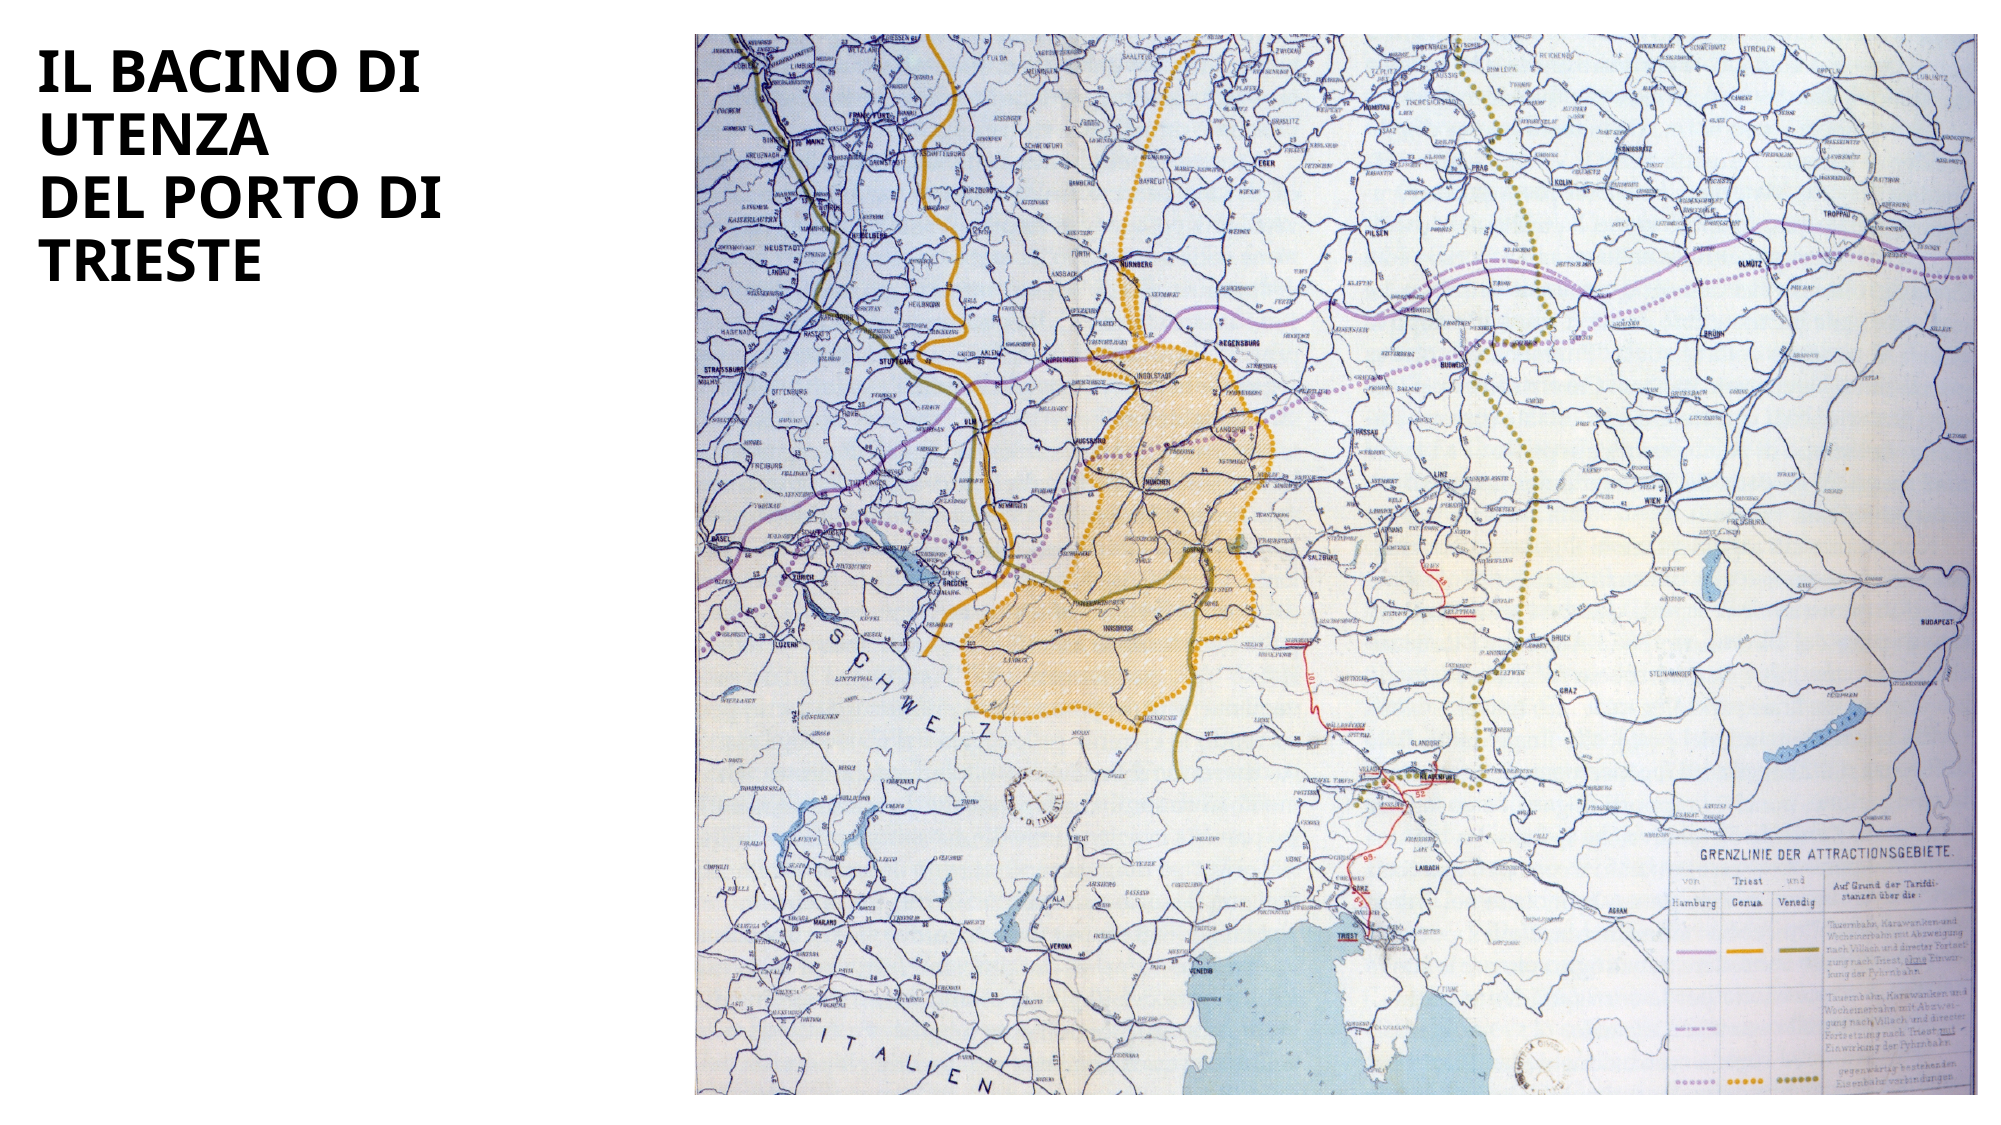

# IL BACINO DI UTENZA DEL PORTO DI TRIESTE